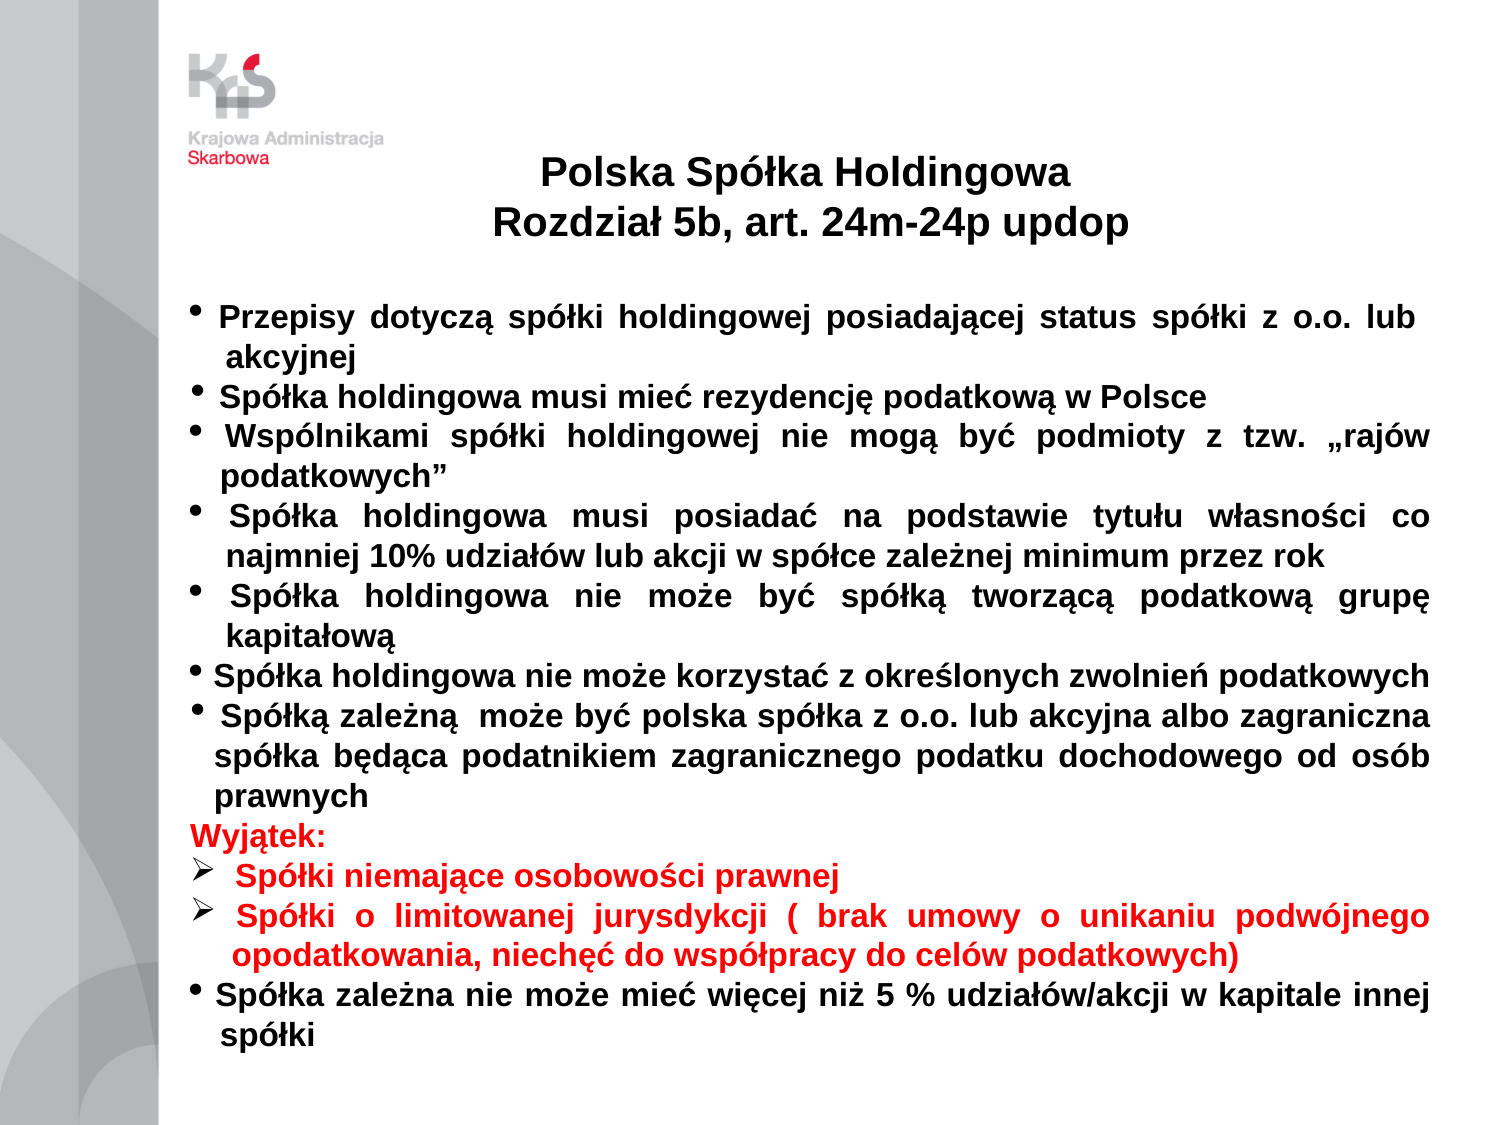

Polska Spółka Holdingowa
Rozdział 5b, art. 24m-24p updop
 Przepisy dotyczą spółki holdingowej posiadającej status spółki z o.o. lub akcyjnej
 Spółka holdingowa musi mieć rezydencję podatkową w Polsce
 Wspólnikami spółki holdingowej nie mogą być podmioty z tzw. „rajów podatkowych”
 Spółka holdingowa musi posiadać na podstawie tytułu własności co najmniej 10% udziałów lub akcji w spółce zależnej minimum przez rok
 Spółka holdingowa nie może być spółką tworzącą podatkową grupę kapitałową
 Spółka holdingowa nie może korzystać z określonych zwolnień podatkowych
 Spółką zależną może być polska spółka z o.o. lub akcyjna albo zagraniczna spółka będąca podatnikiem zagranicznego podatku dochodowego od osób prawnych
Wyjątek:
 Spółki niemające osobowości prawnej
 Spółki o limitowanej jurysdykcji ( brak umowy o unikaniu podwójnego opodatkowania, niechęć do współpracy do celów podatkowych)
 Spółka zależna nie może mieć więcej niż 5 % udziałów/akcji w kapitale innej spółki